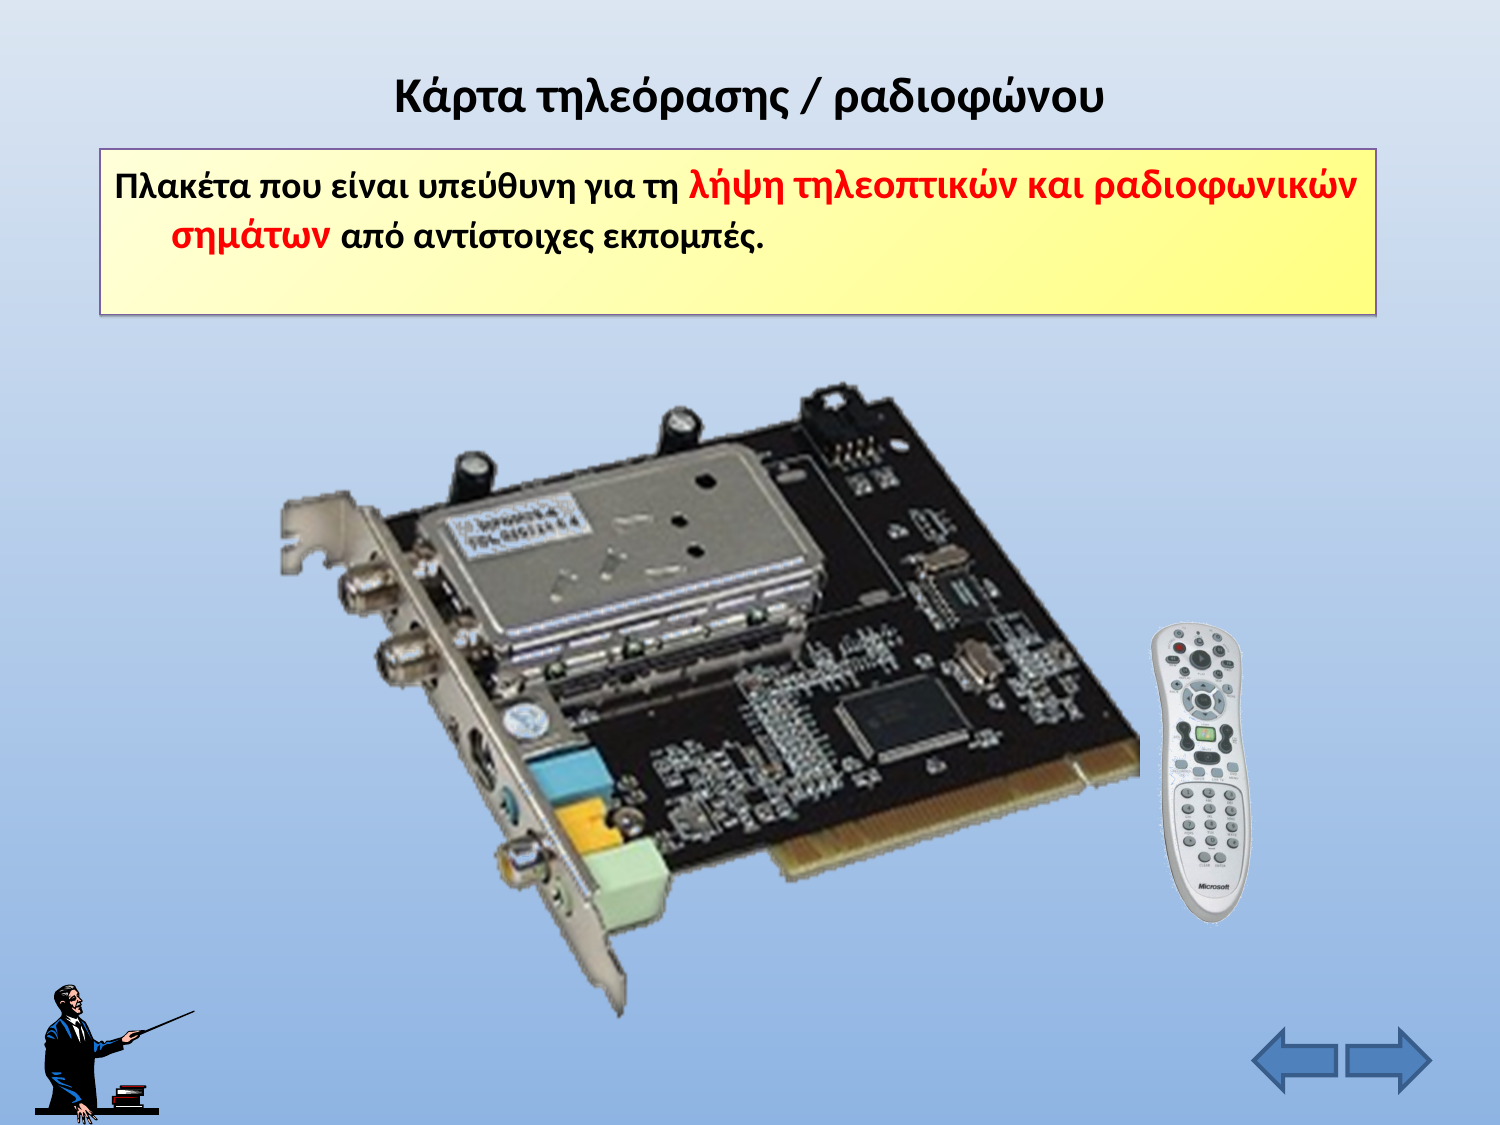

# Κάρτα τηλεόρασης / ραδιοφώνου
Πλακέτα που είναι υπεύθυνη για τη λήψη τηλεοπτικών και ραδιοφωνικών σημάτων από αντίστοιχες εκπομπές.